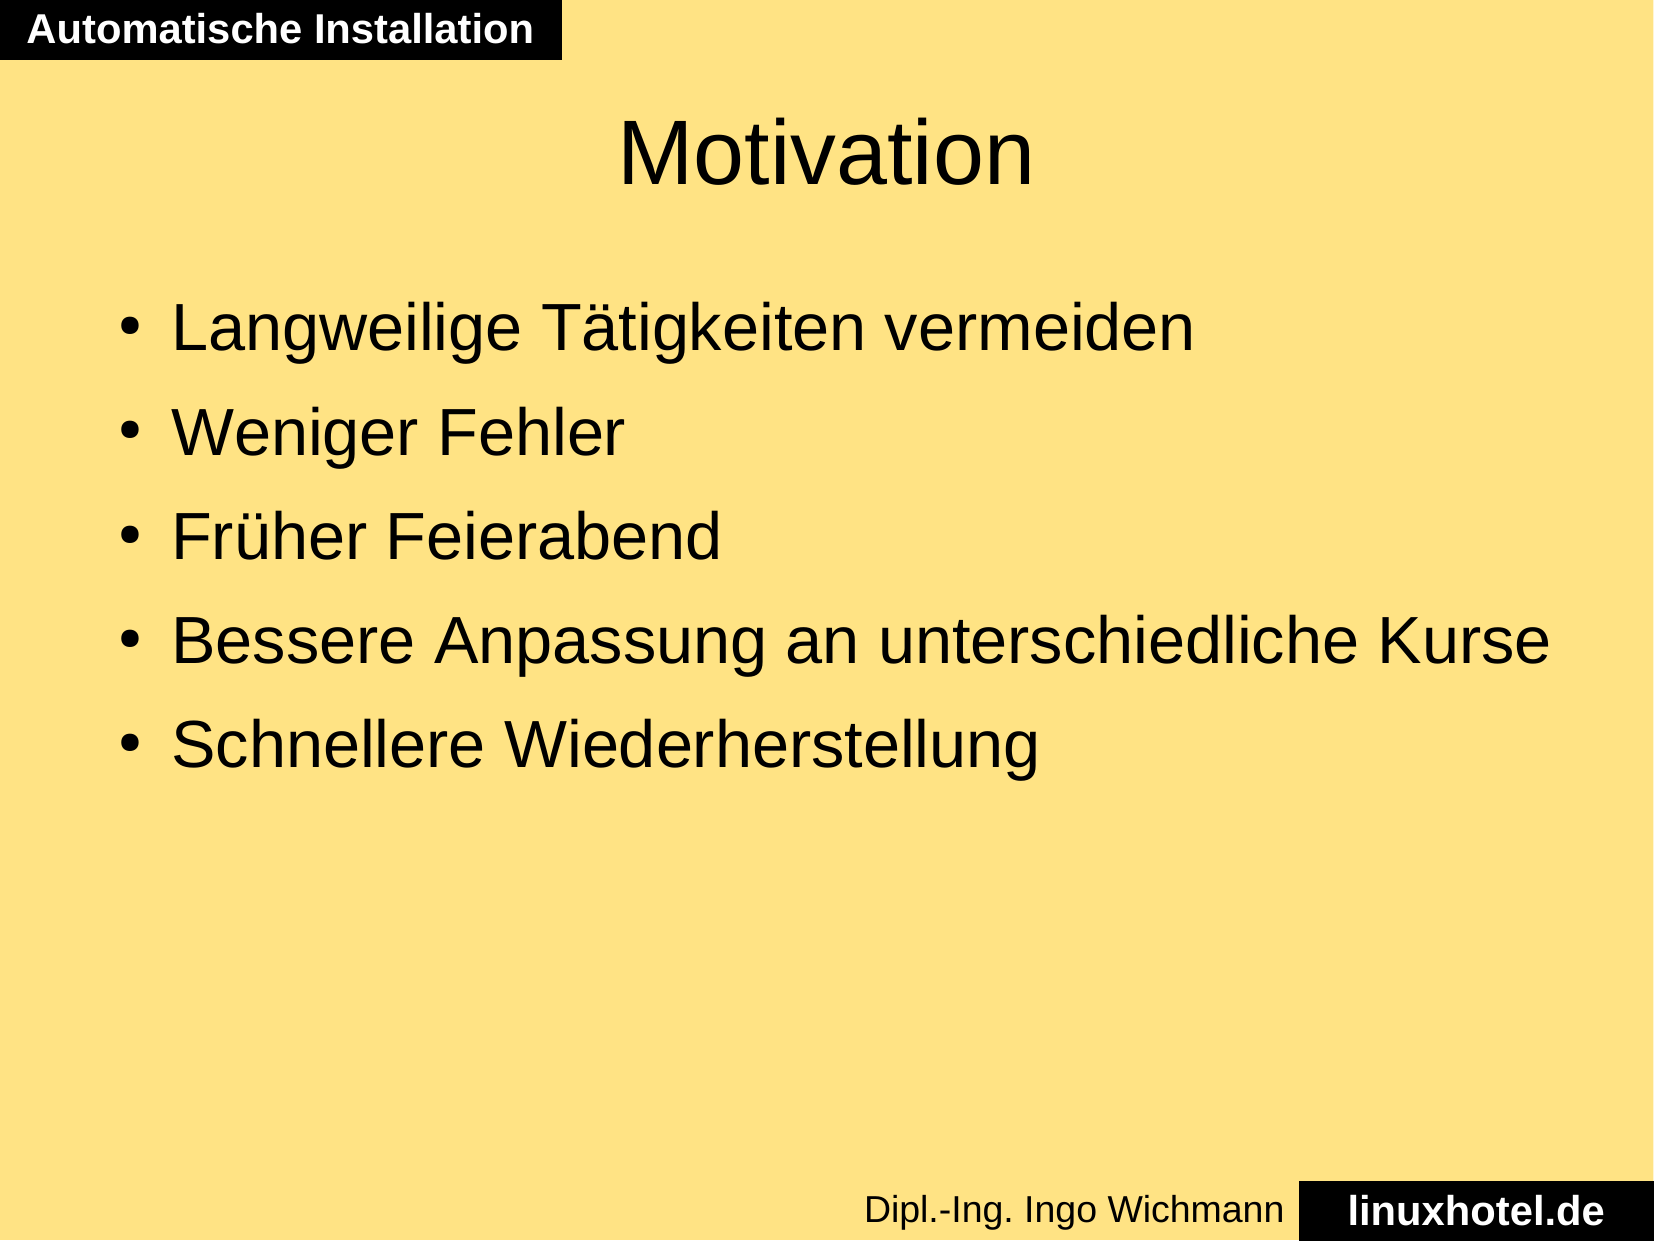

Automatische Installation
# Motivation
Langweilige Tätigkeiten vermeiden
Weniger Fehler
Früher Feierabend
Bessere Anpassung an unterschiedliche Kurse
Schnellere Wiederherstellung
Dipl.-Ing. Ingo Wichmann
linuxhotel.de